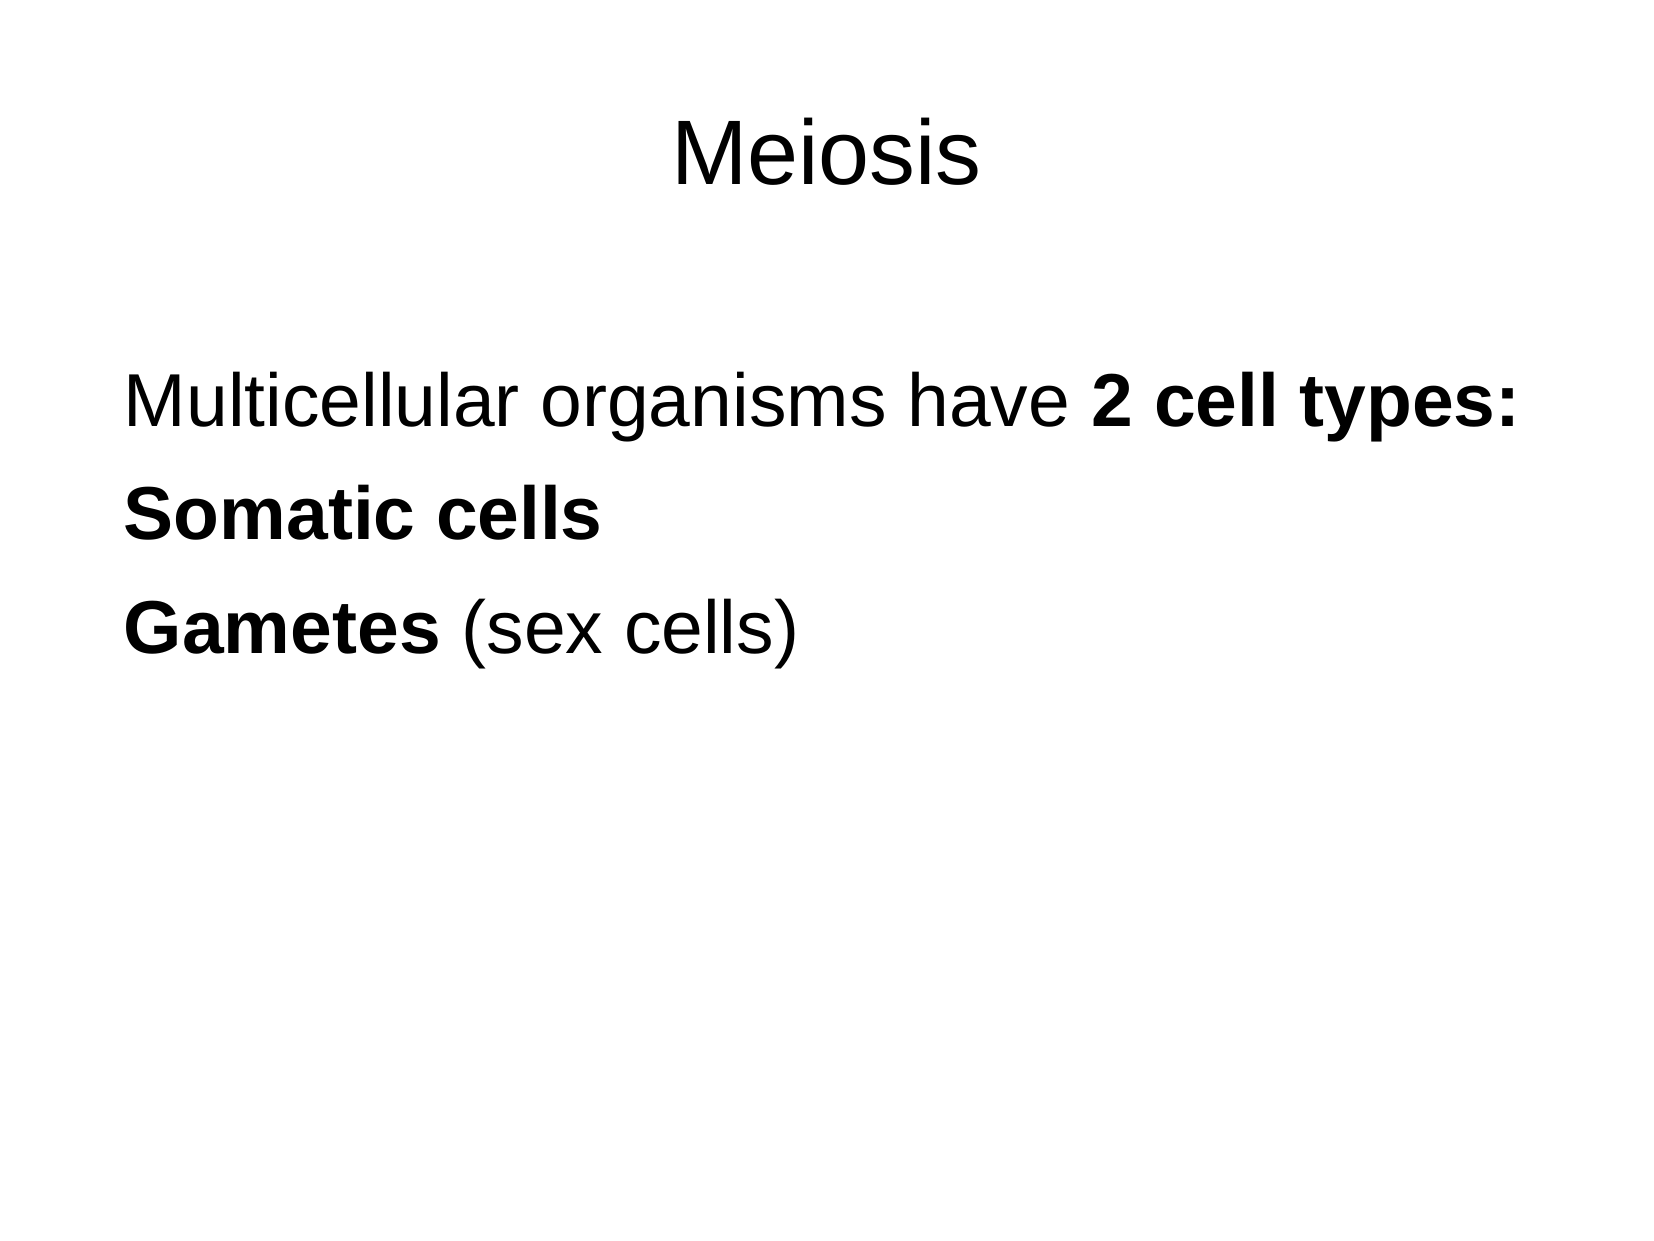

# Meiosis
Multicellular organisms have 2 cell types:
Somatic cells
Gametes (sex cells)